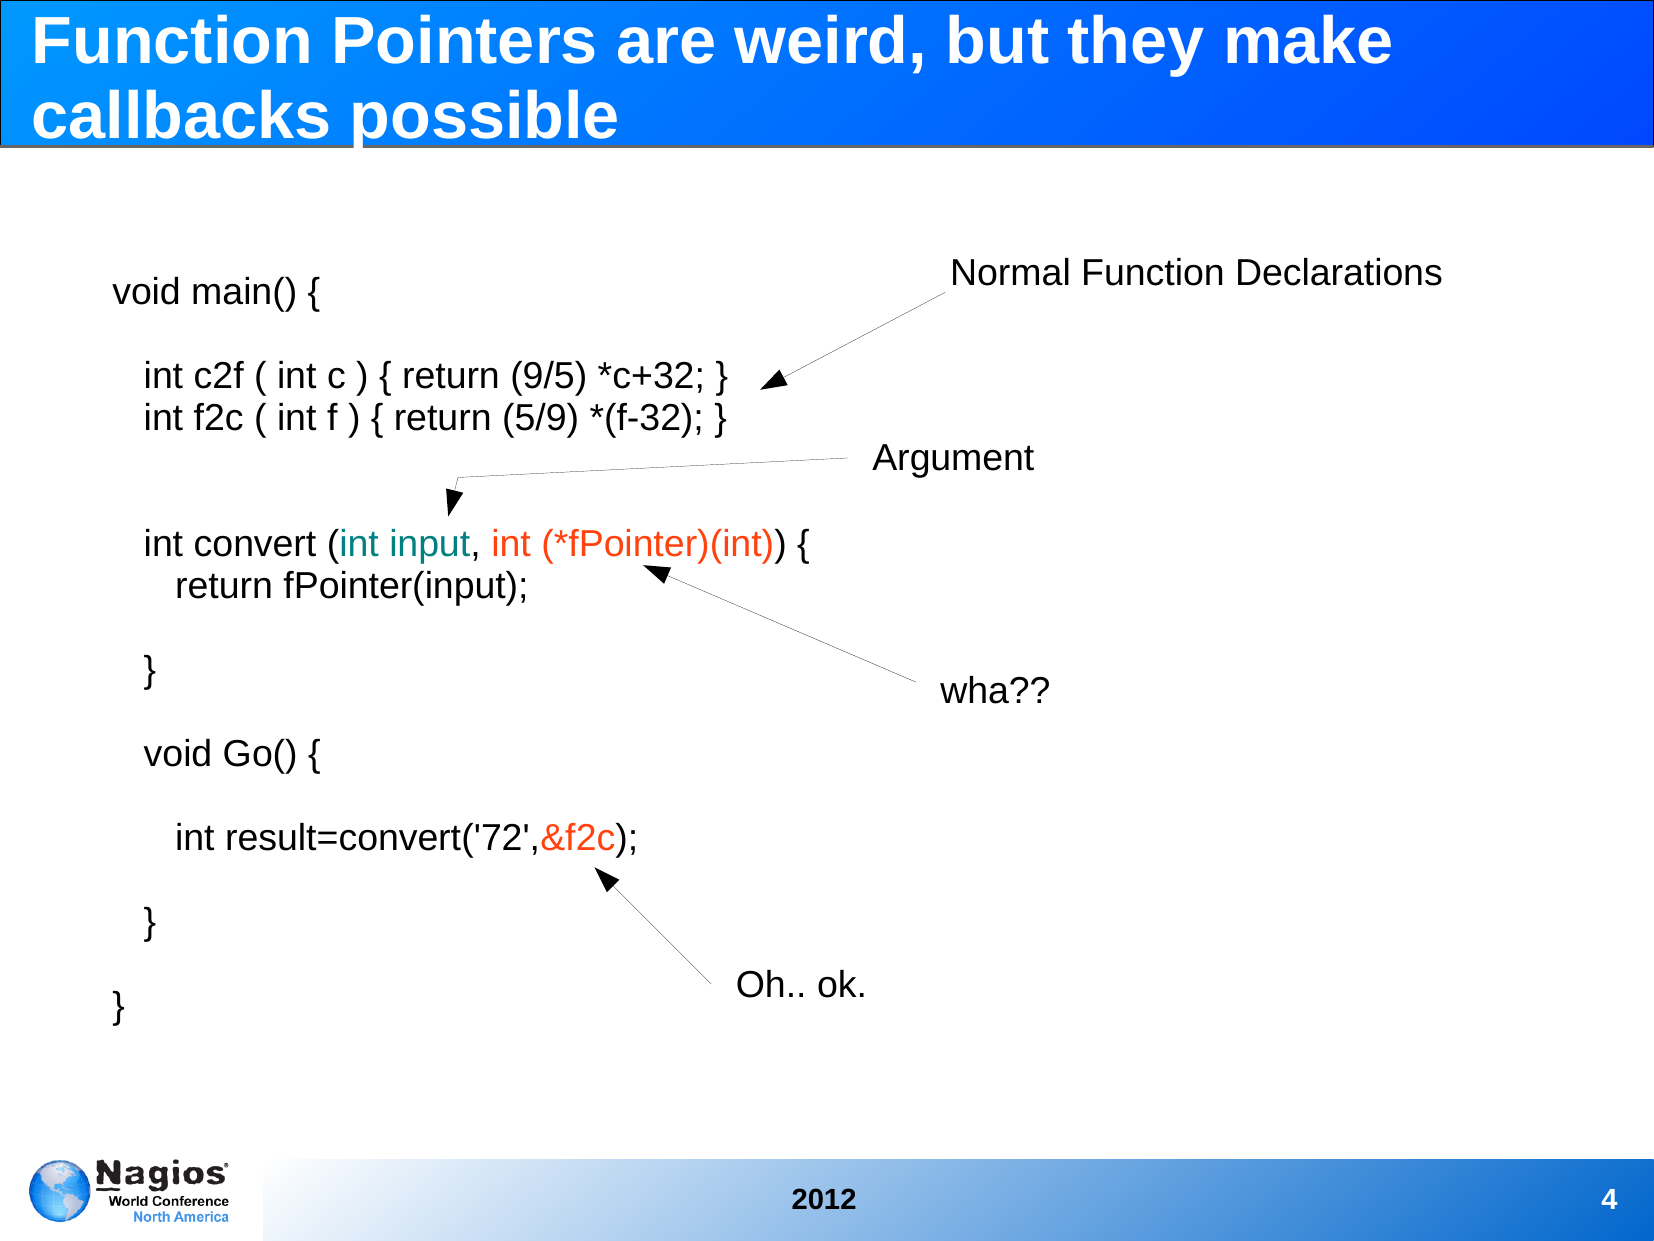

# Function Pointers are weird, but they make callbacks possible
Normal Function Declarations
void main() {
 int c2f ( int c ) { return (9/5) *c+32; }
 int f2c ( int f ) { return (5/9) *(f-32); }
 int convert (int input, int (*fPointer)(int)) {
 return fPointer(input);
 }
 void Go() {
 int result=convert('72',&f2c);
 }
}
Argument
wha??
Oh.. ok.
2011
4